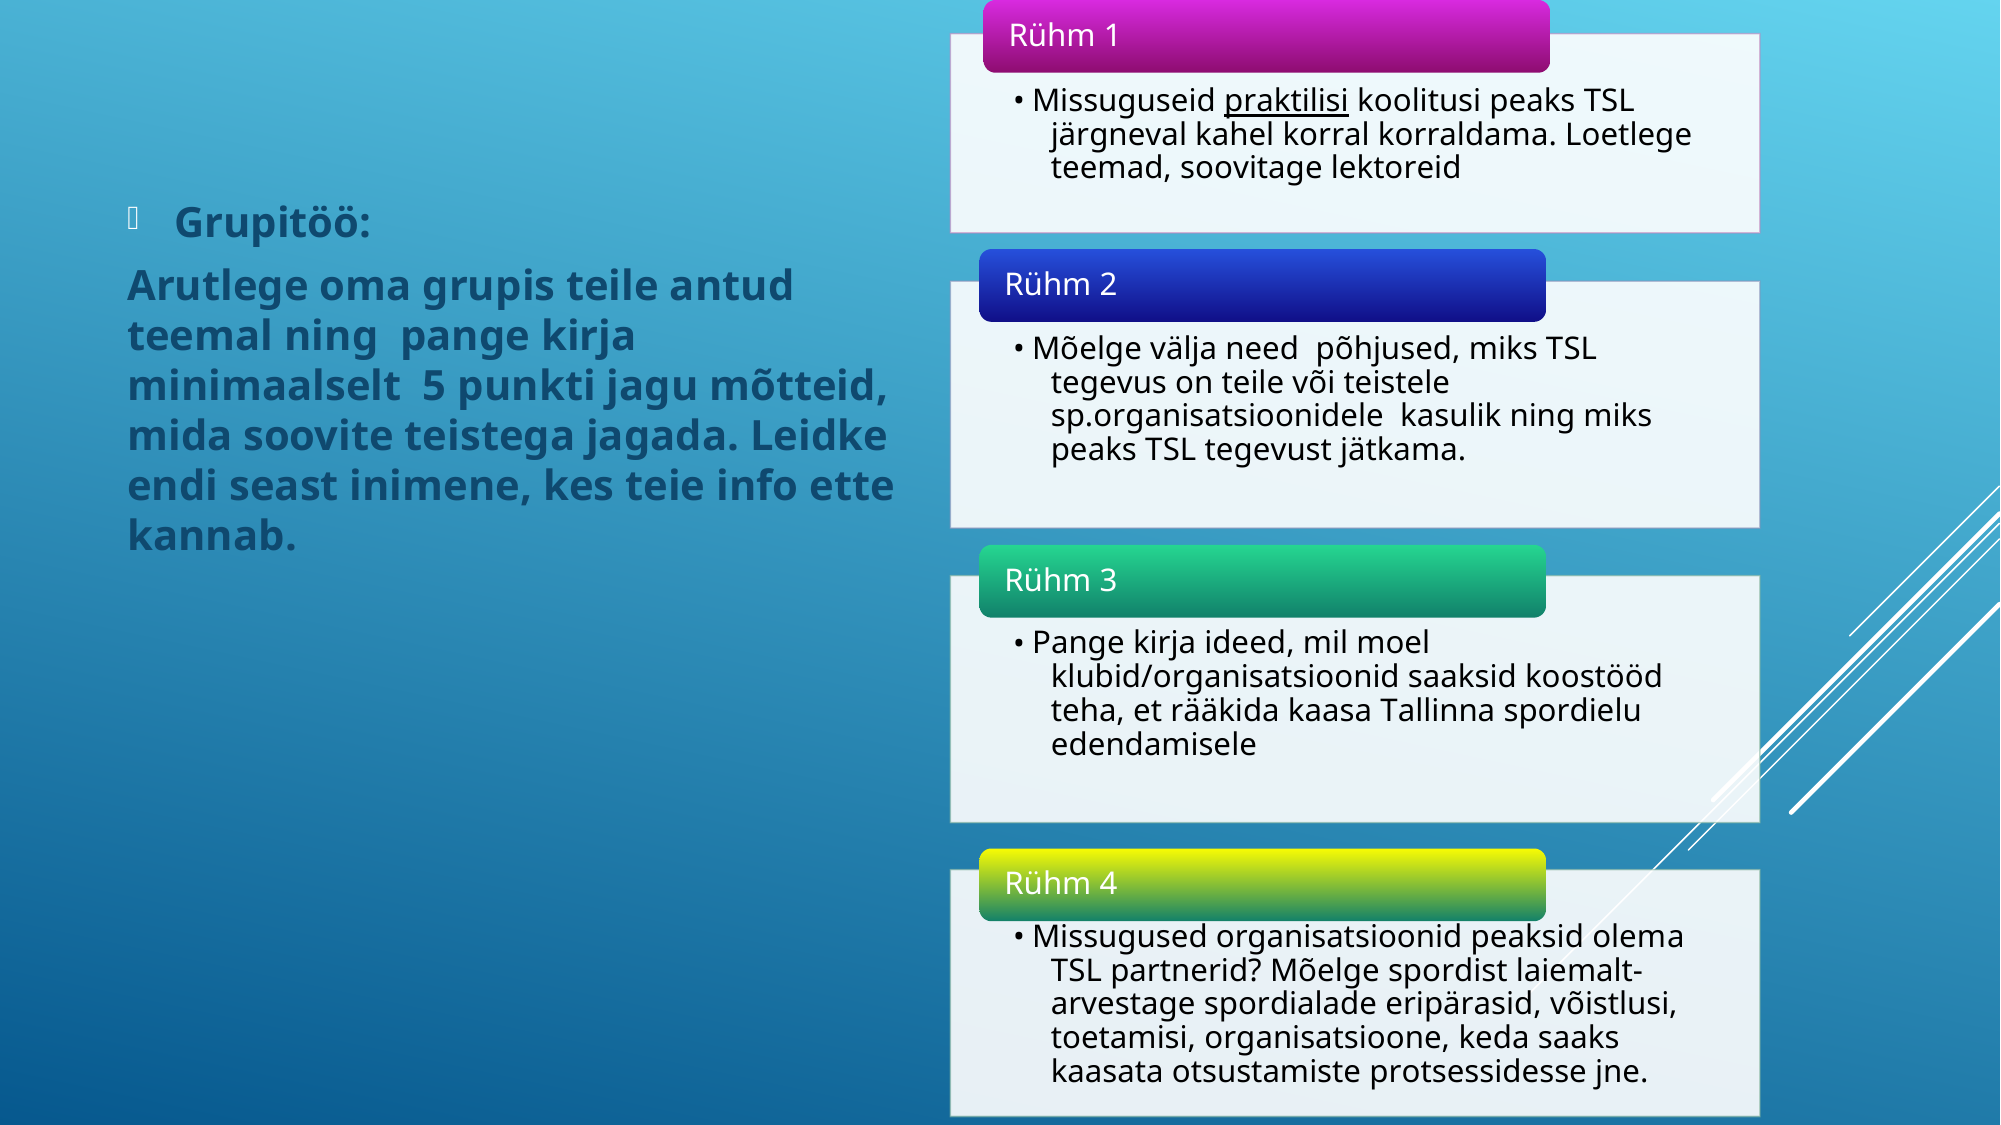

Rühm 1
Missuguseid praktilisi koolitusi peaks TSL järgneval kahel korral korraldama. Loetlege teemad, soovitage lektoreid
Rühm 2
Mõelge välja need põhjused, miks TSL tegevus on teile või teistele sp.organisatsioonidele kasulik ning miks peaks TSL tegevust jätkama.
Rühm 3
Pange kirja ideed, mil moel klubid/organisatsioonid saaksid koostööd teha, et rääkida kaasa Tallinna spordielu edendamisele
Grupitöö:
Arutlege oma grupis teile antud teemal ning pange kirja minimaalselt 5 punkti jagu mõtteid, mida soovite teistega jagada. Leidke endi seast inimene, kes teie info ette kannab.
#
Rühm 4
Missugused organisatsioonid peaksid olema TSL partnerid? Mõelge spordist laiemalt- arvestage spordialade eripärasid, võistlusi, toetamisi, organisatsioone, keda saaks kaasata otsustamiste protsessidesse jne.